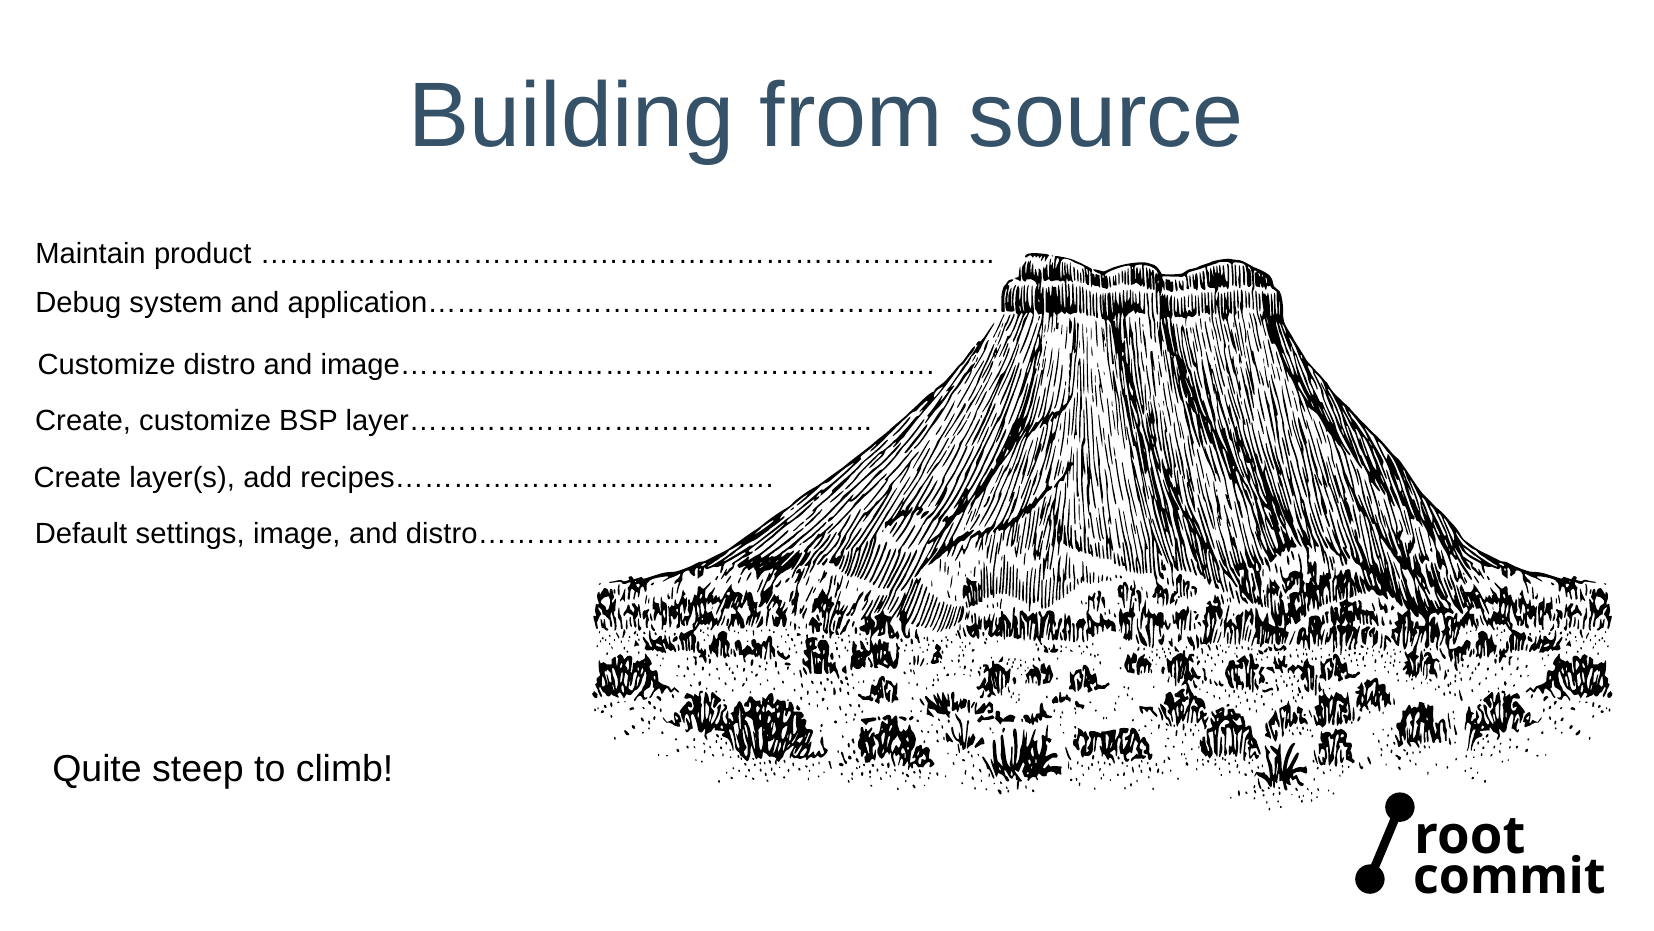

# Building from source
Maintain product ……………….………………………………………………...
Debug system and application…………………………………………………...
Customize distro and image……………………………………………….
Create, customize BSP layer…………………….…………………..
Create layer(s), add recipes……………………......……….
Default settings, image, and distro…………………….
Quite steep to climb!